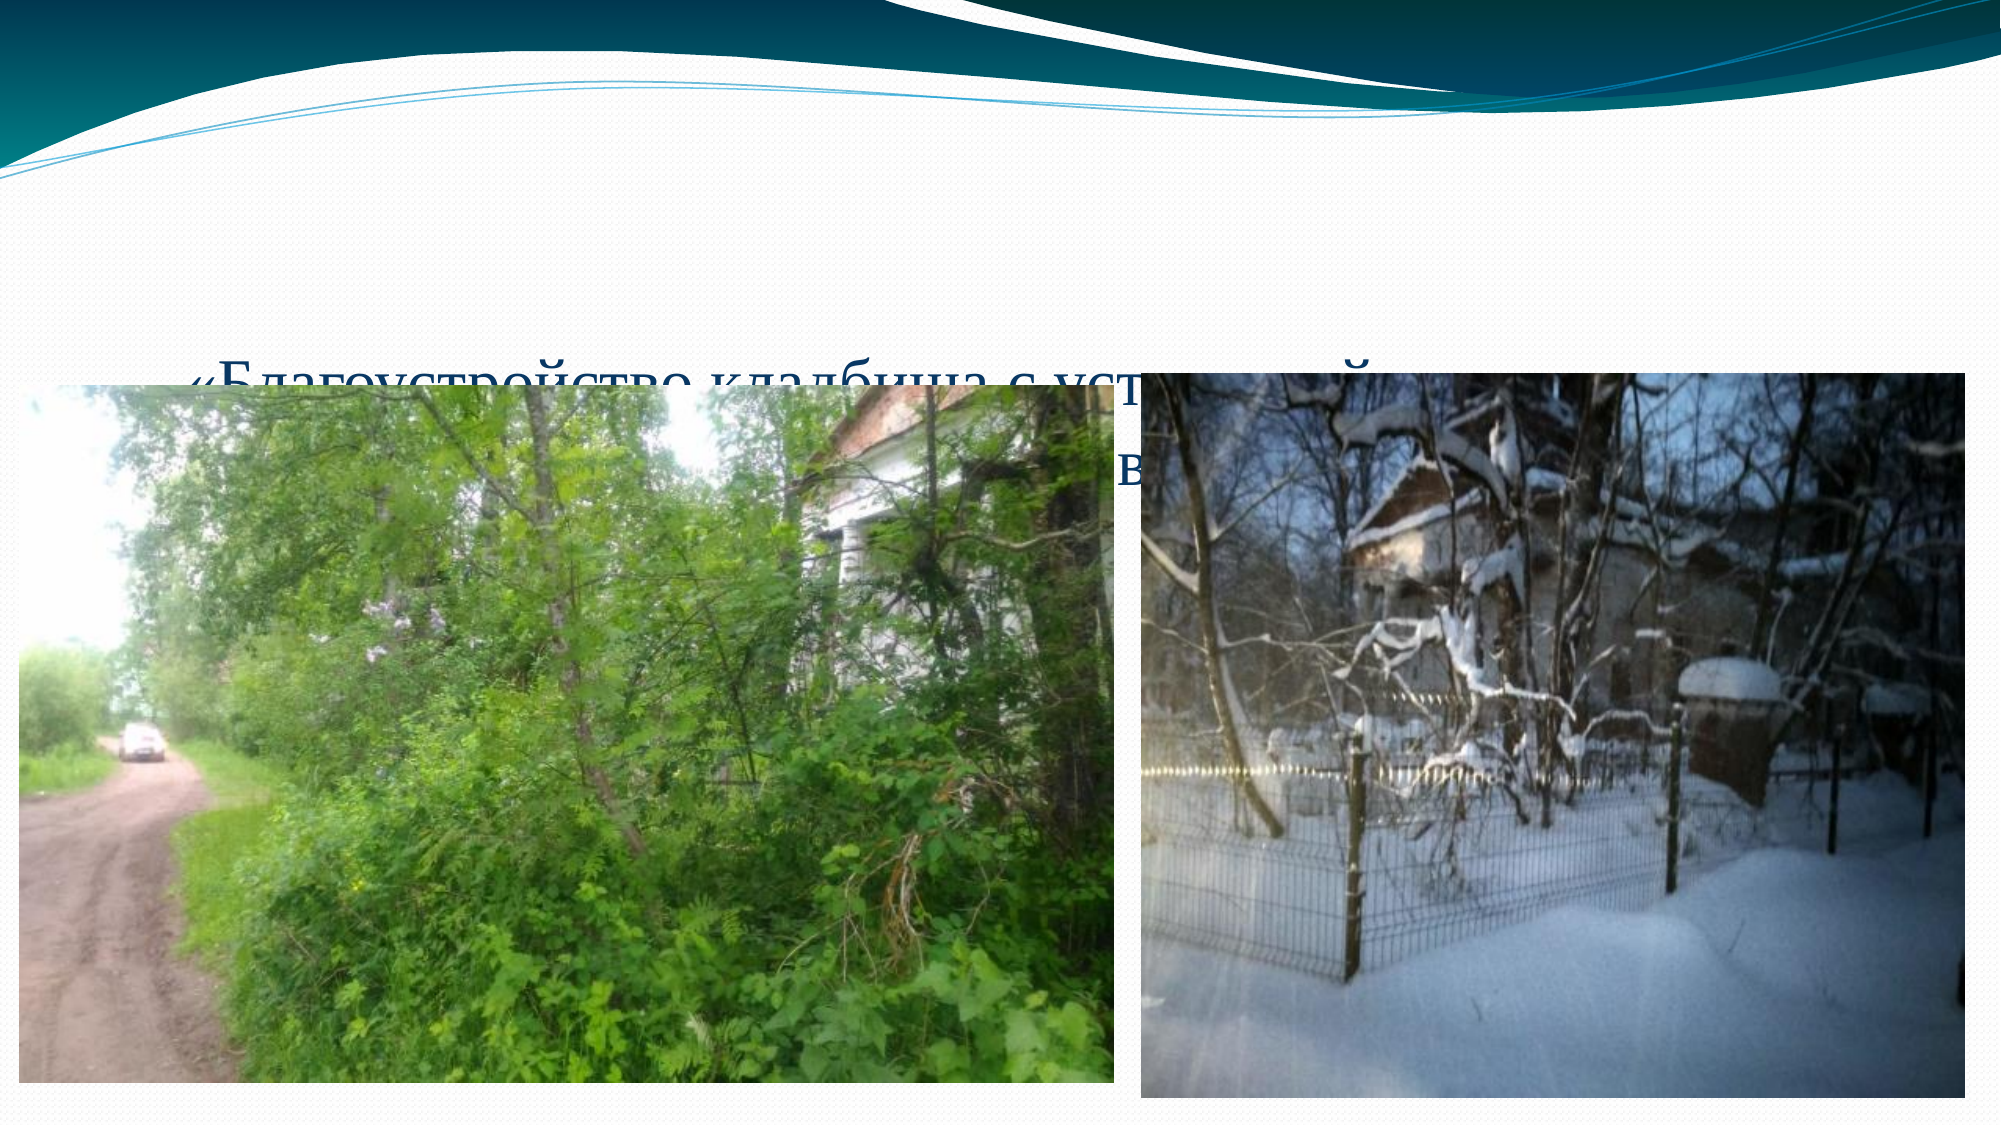

# «Благоустройство кладбища с установкой ограждения по периметру кладбища в дер.Загубье